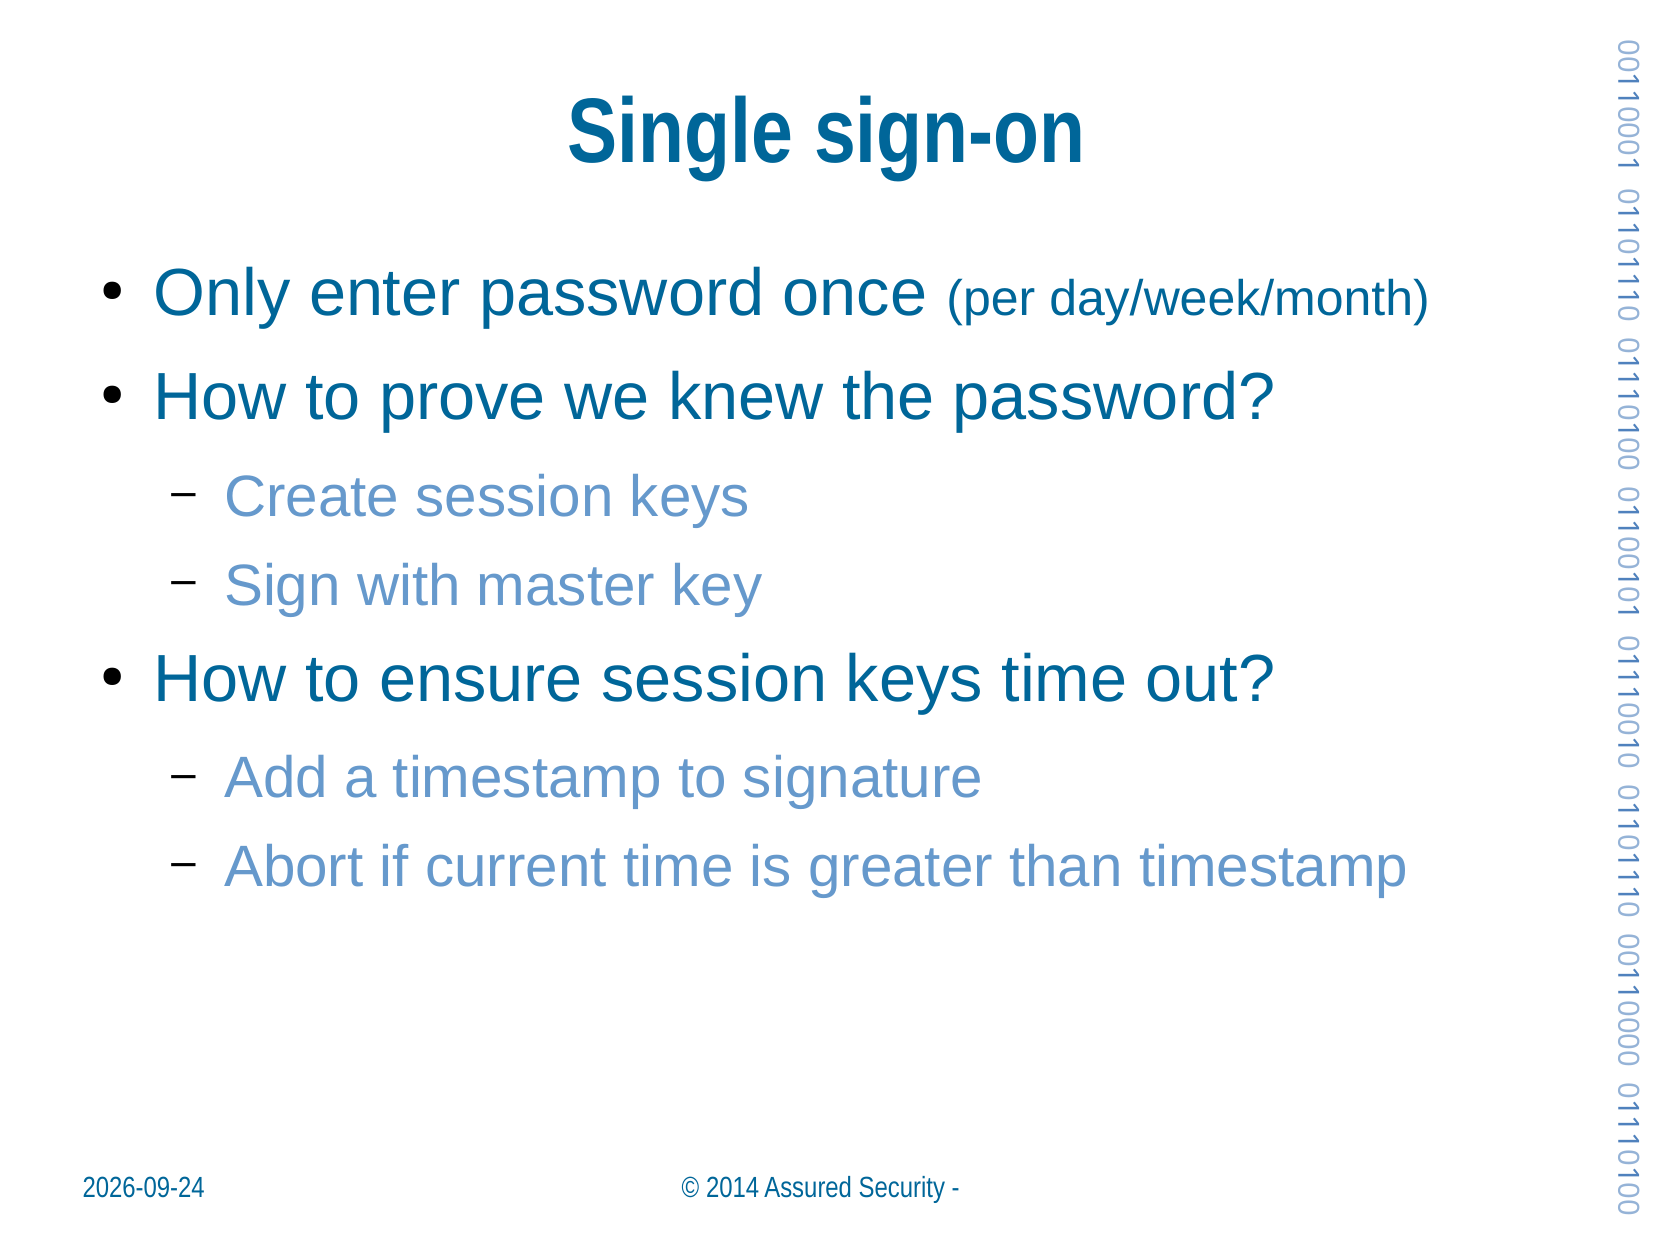

# Single sign-on
Only enter password once (per day/week/month)
How to prove we knew the password?
Create session keys
Sign with master key
How to ensure session keys time out?
Add a timestamp to signature
Abort if current time is greater than timestamp